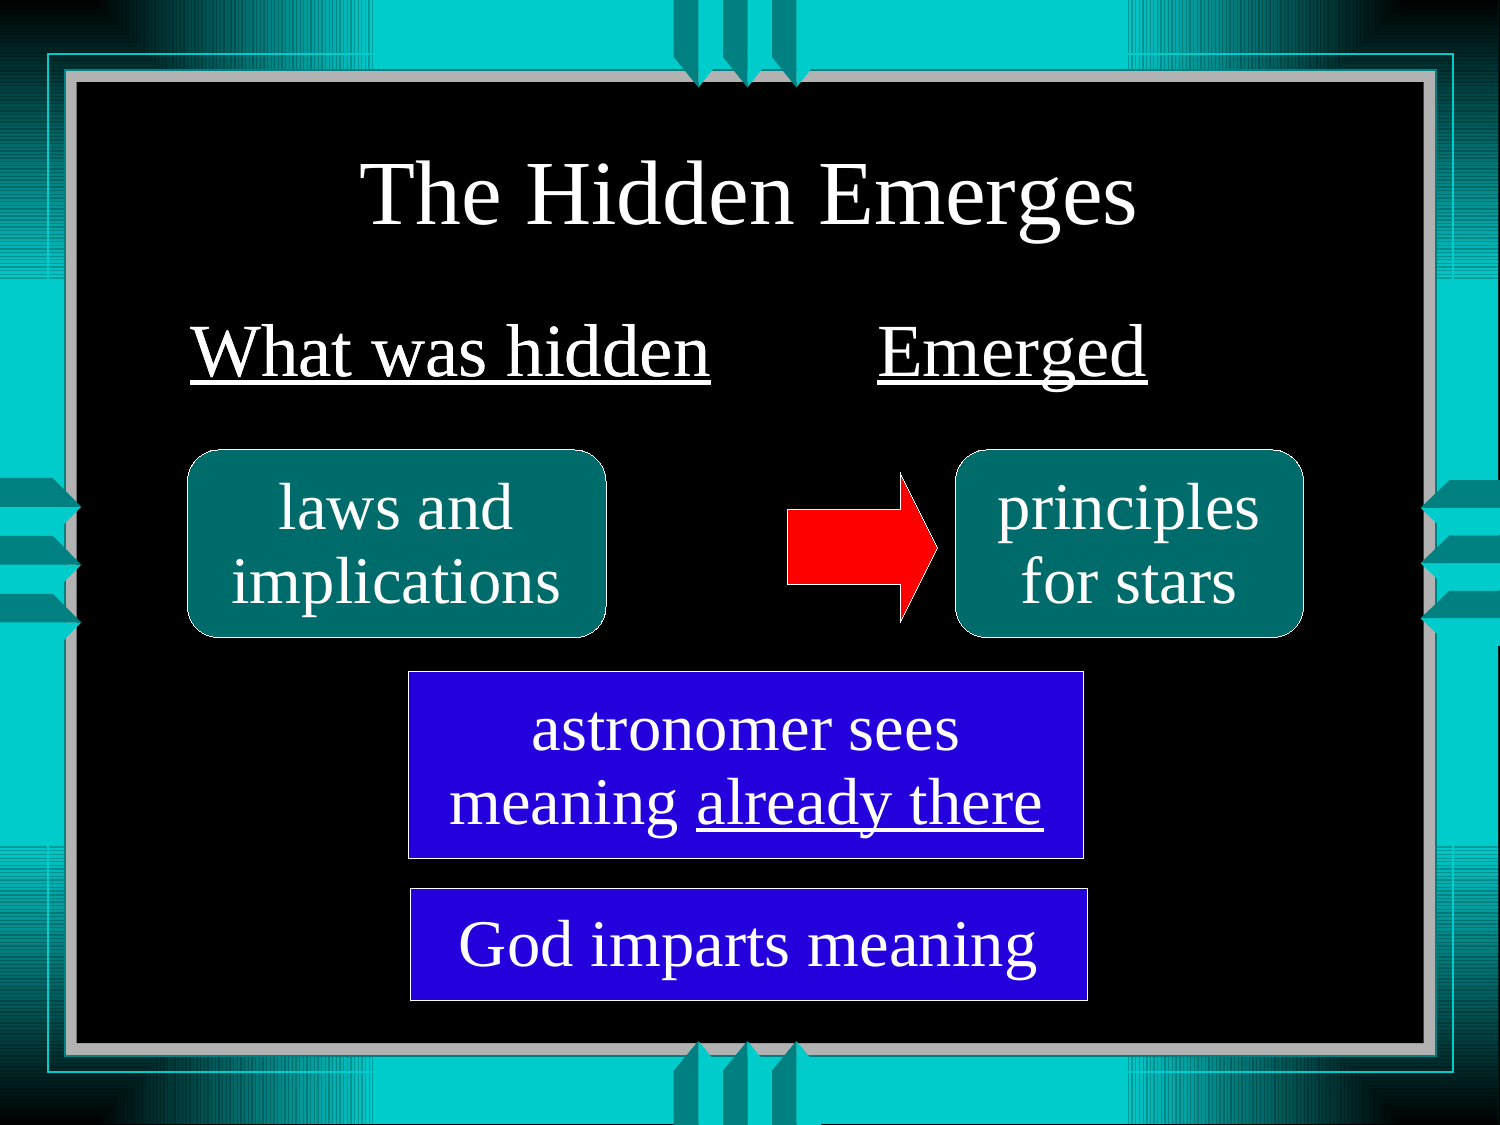

# The Hidden Emerges
What was hidden
What was hidden
Emerged
principles
for stars
laws and
implications
astronomer sees
meaning already there
God imparts meaning